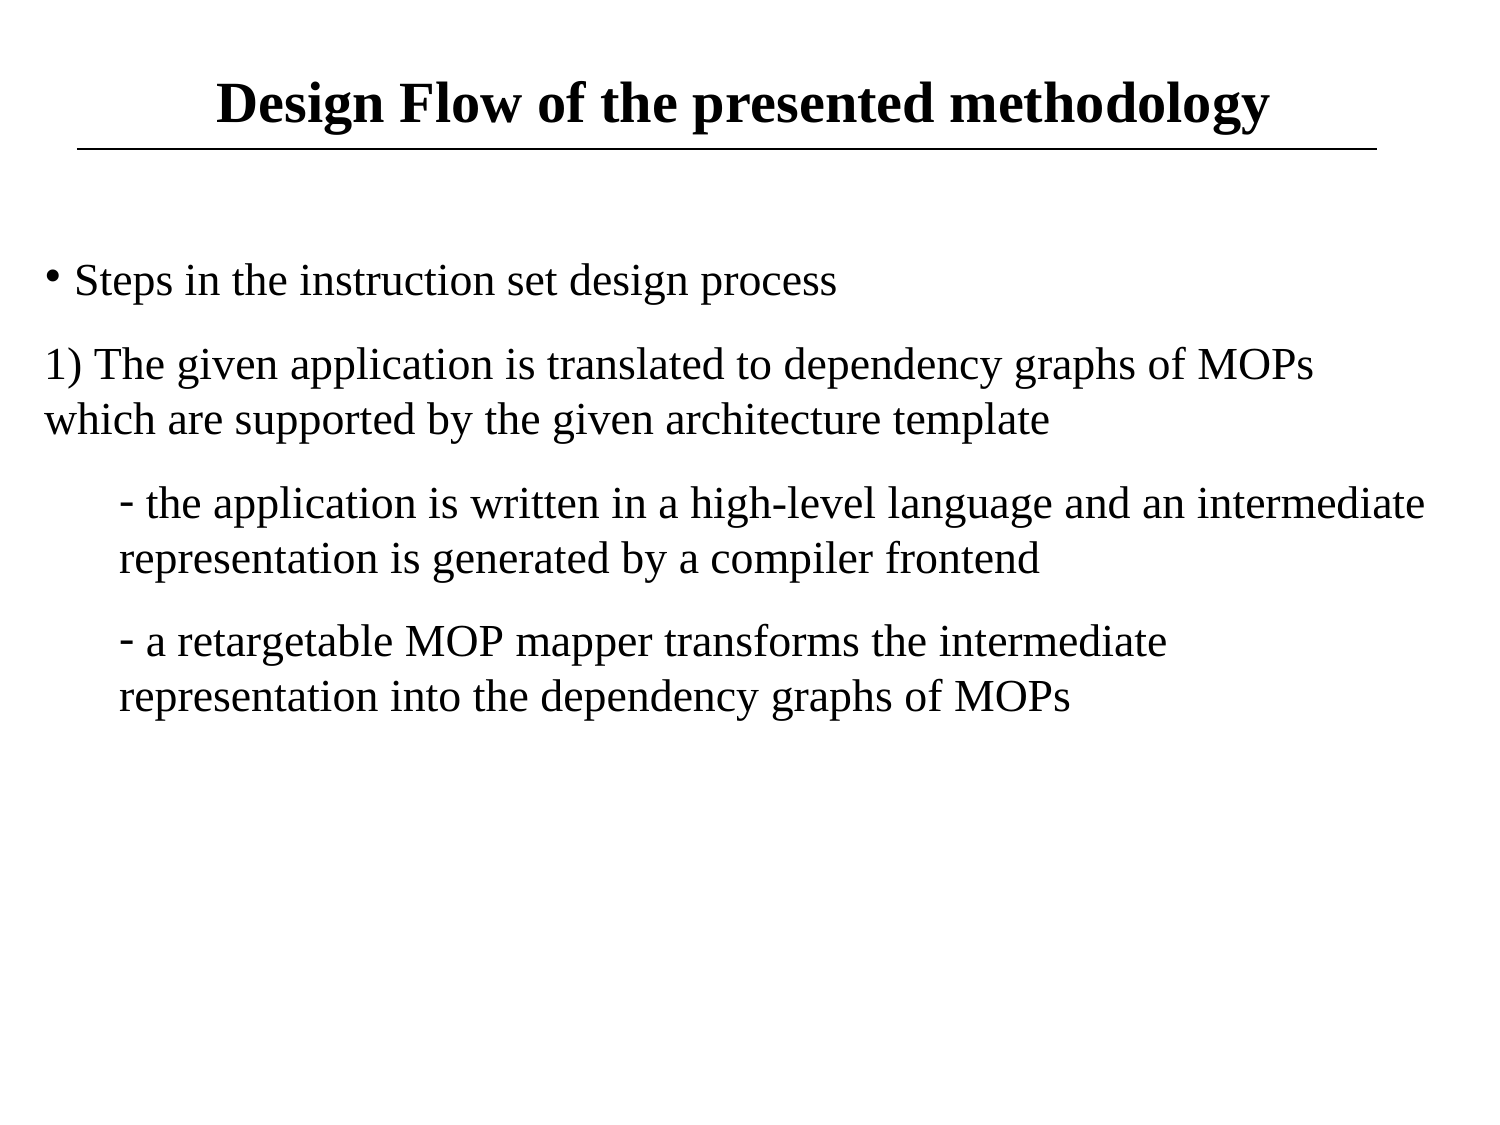

# Design Flow of the presented methodology
 Steps in the instruction set design process
1) The given application is translated to dependency graphs of MOPs which are supported by the given architecture template
 the application is written in a high-level language and an intermediate representation is generated by a compiler frontend
 a retargetable MOP mapper transforms the intermediate representation into the dependency graphs of MOPs